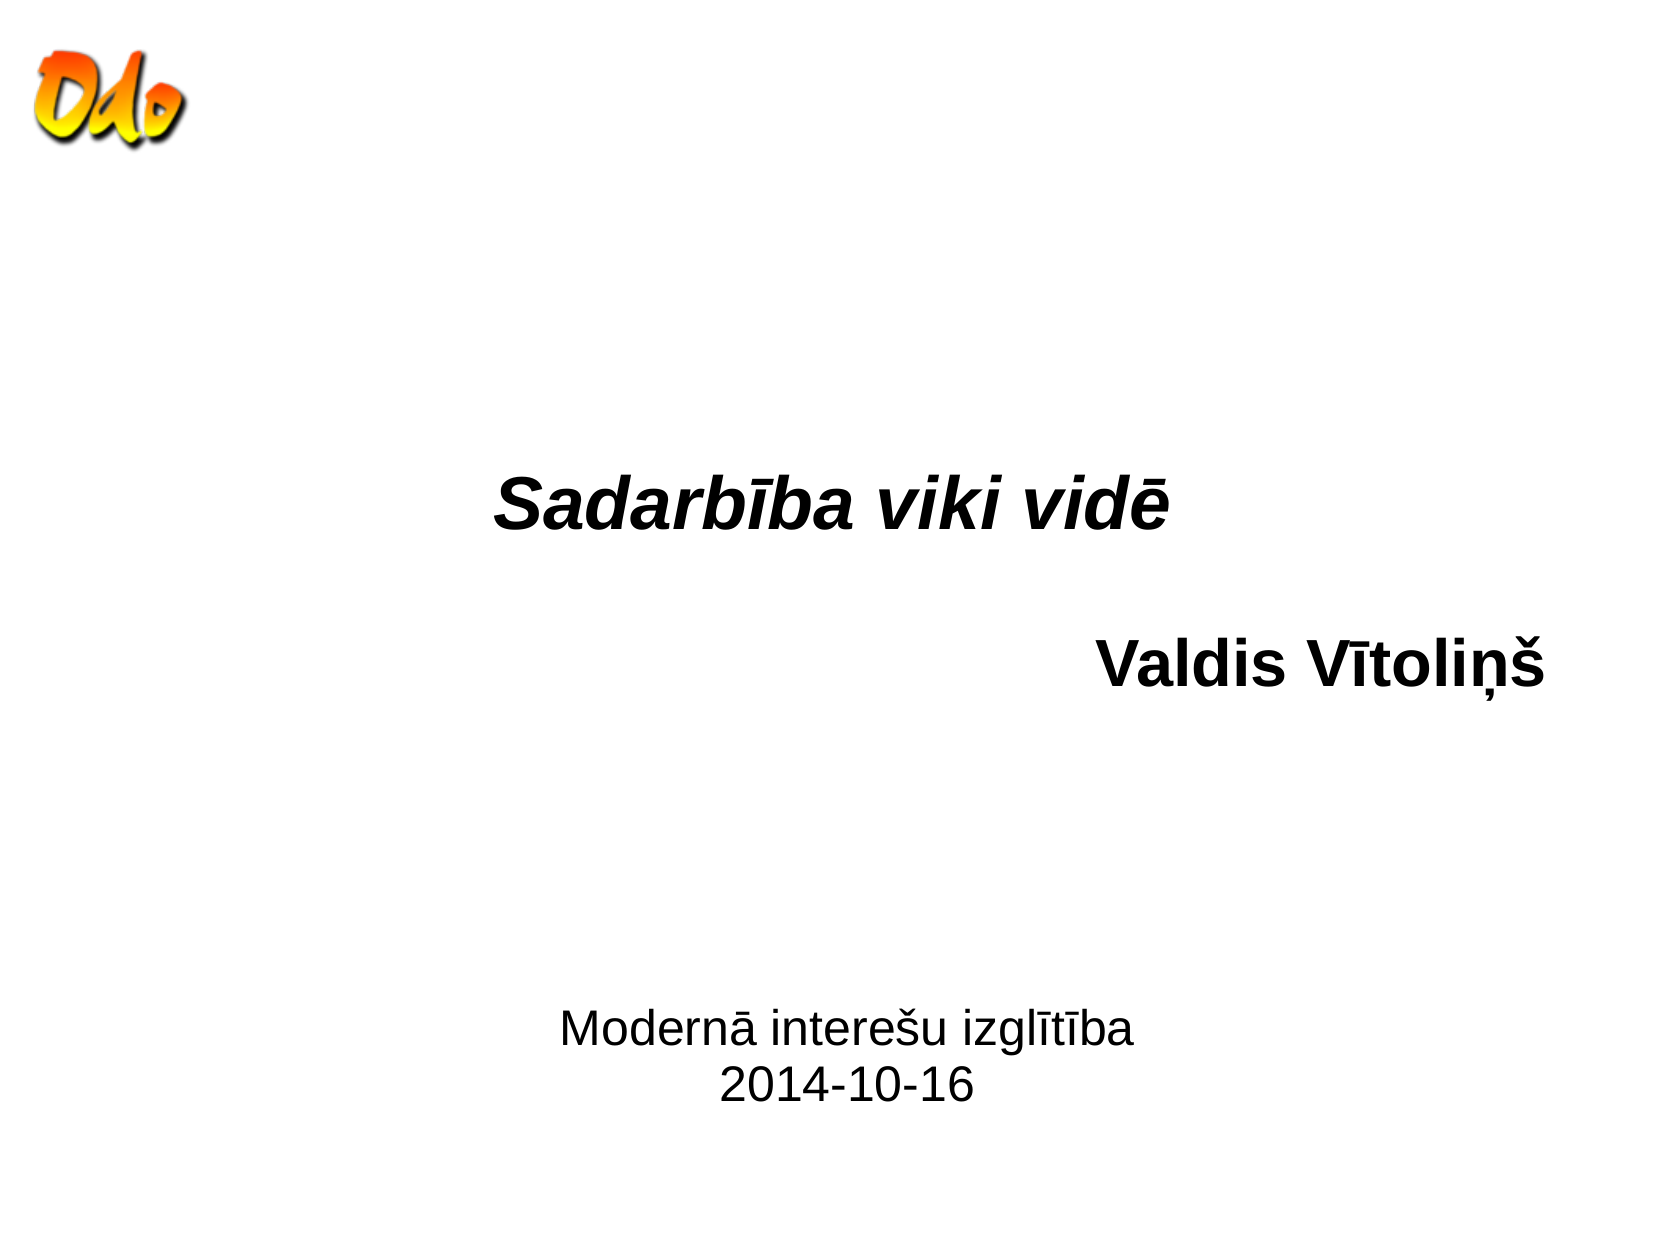

# Sadarbība viki vidē
Valdis Vītoliņš
Modernā interešu izglītība
2014-10-16